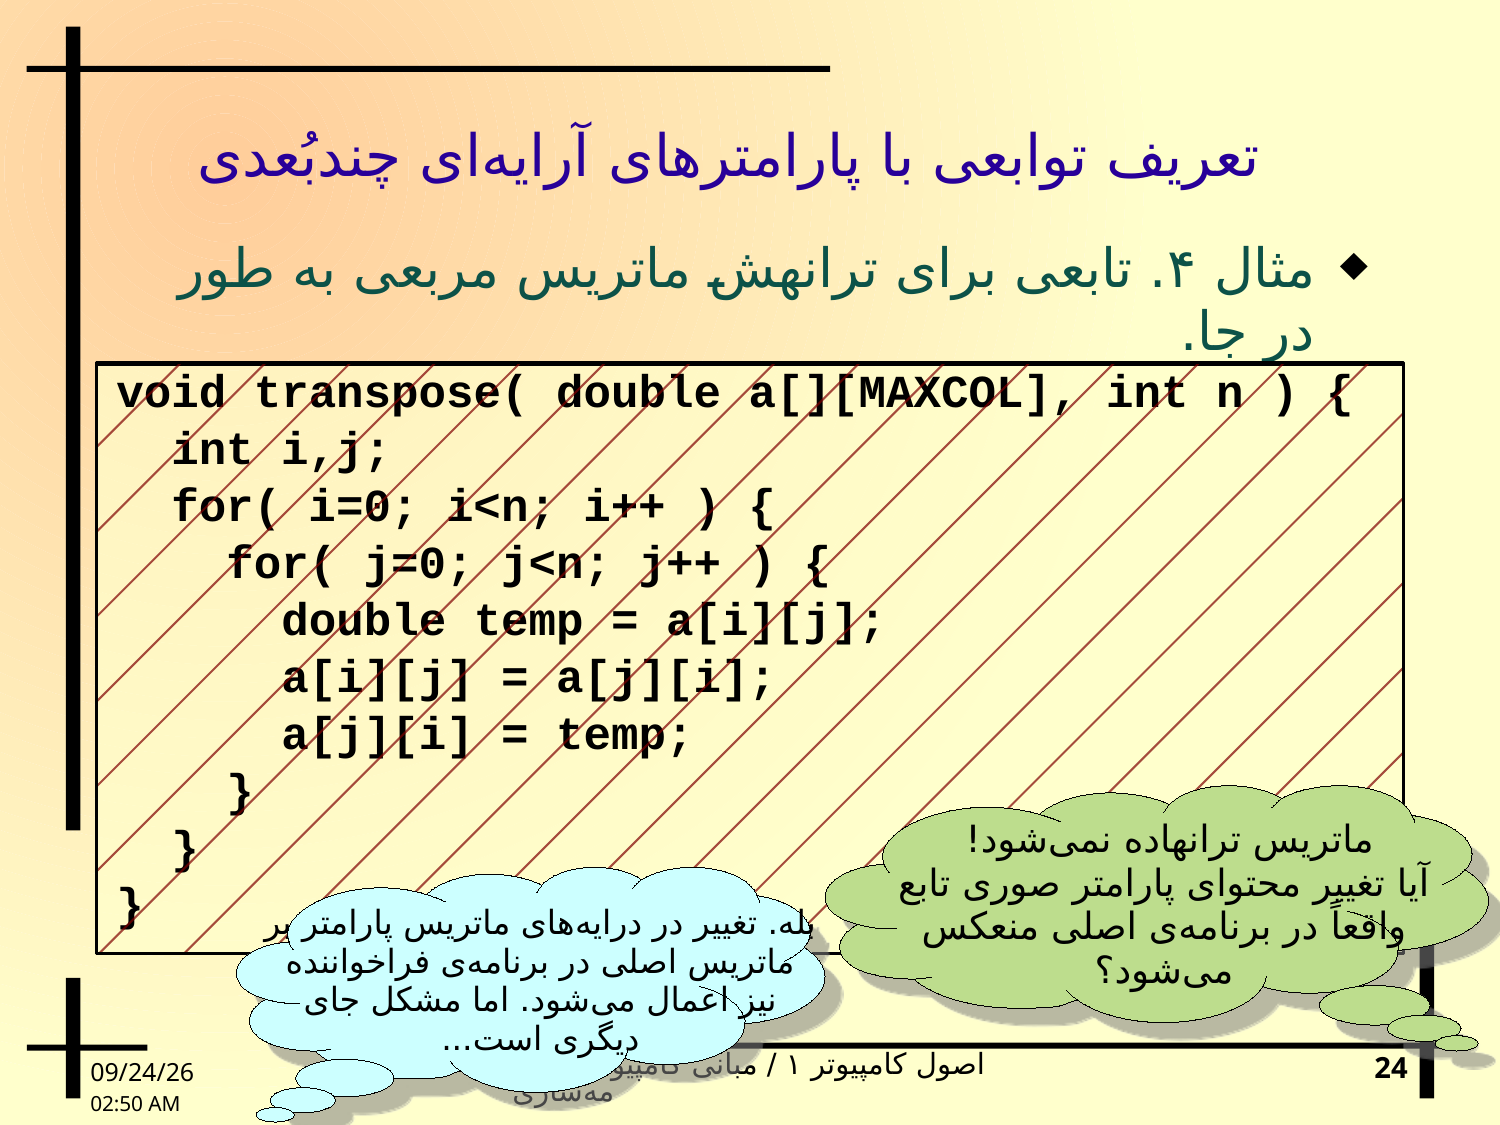

# تعریف توابعی با پارامترهای آرایه‌ای چندبُعدی
مثال ۴. تابعی برای ترانهش ماتریس مربعی به طور در جا.
void transpose( double a[][MAXCOL], int n ) {
 int i,j;
 for( i=0; i<n; i++ ) {
 for( j=0; j<n; j++ ) {
 double temp = a[i][j];
 a[i][j] = a[j][i];
 a[j][i] = temp;
 }
 }
}
ماتریس ترانهاده نمی‌شود!
آیا تغییر محتوای پارامتر صوری تابع واقعاً در برنامه‌ی اصلی منعکس می‌شود؟
بله. تغییر در درایه‌های ماتریس پارامتر بر ماتریس اصلی در برنامه‌ی فراخواننده نیز اعمال می‌شود. اما مشکل جای دیگری است...
اصول کامپیوتر ۱ / مبانی کامپیوتر و برنامه‌سازی
24